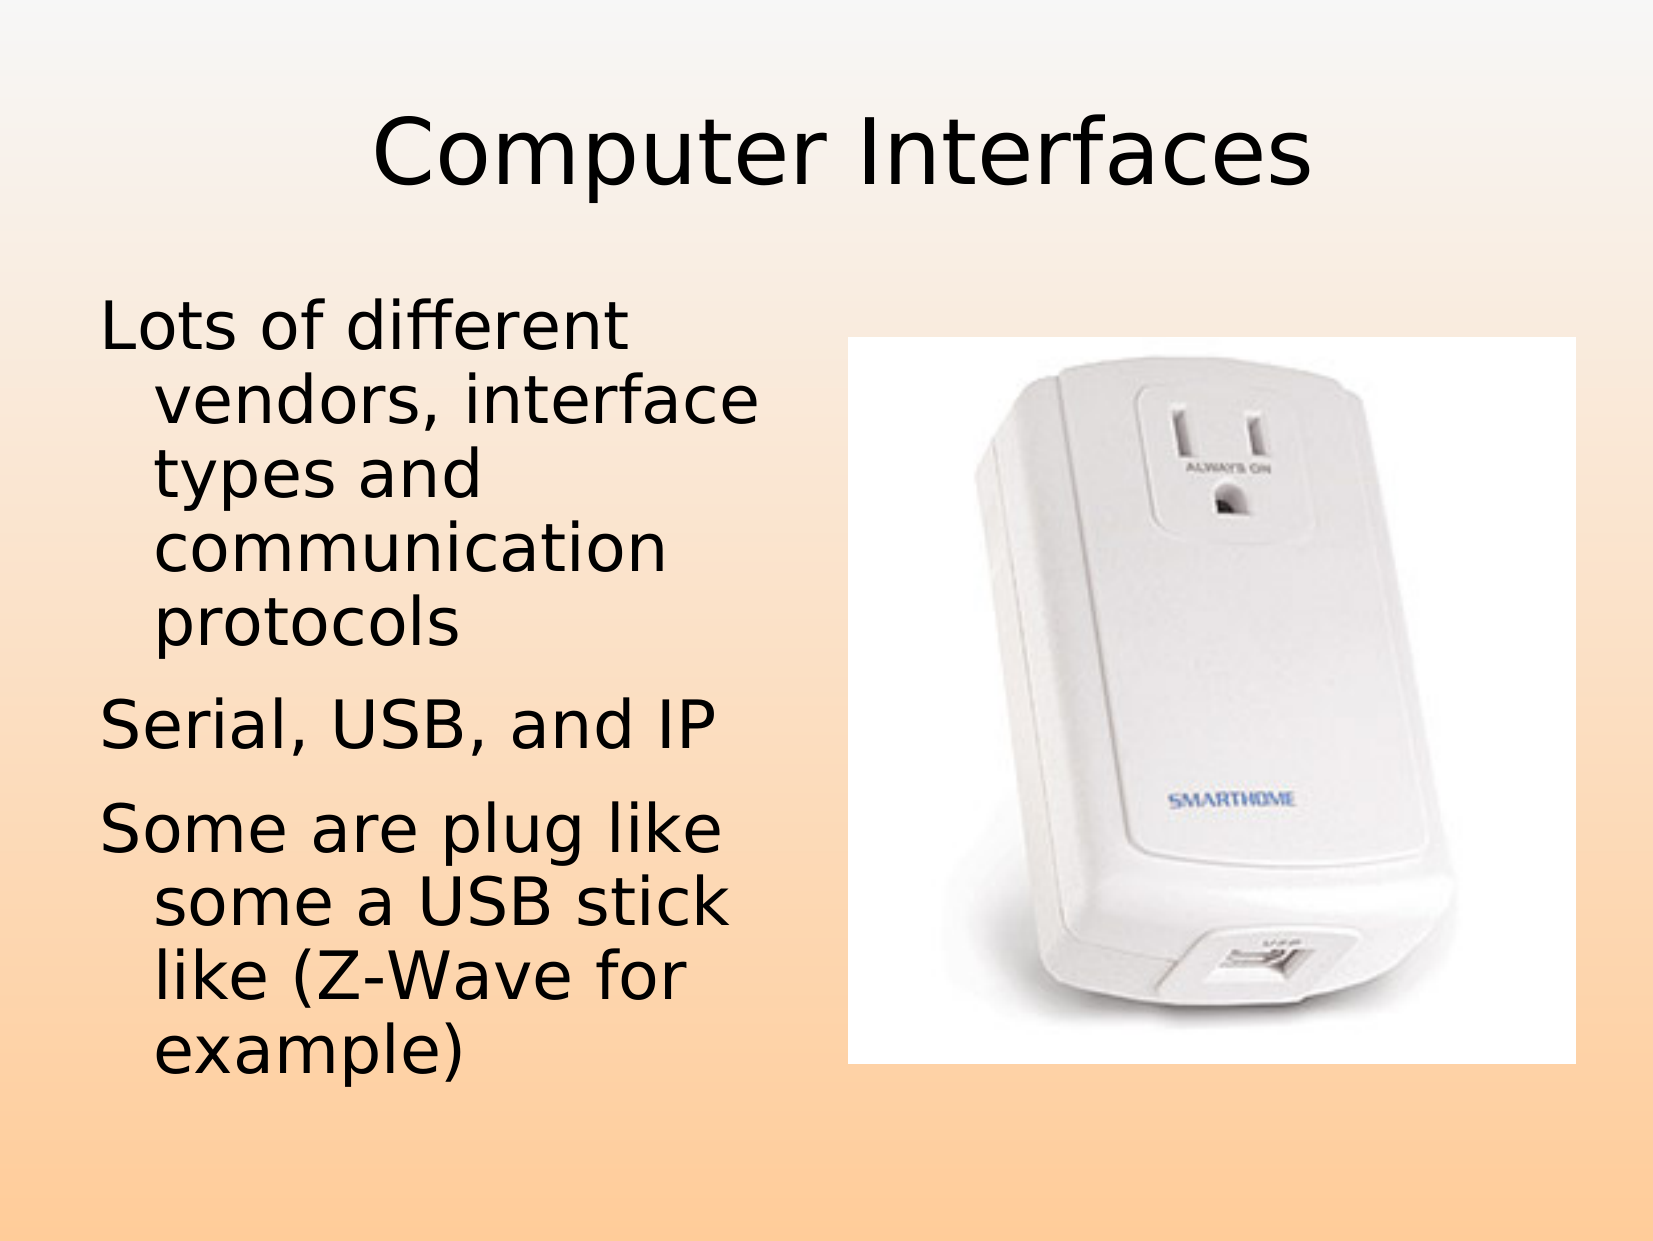

# Computer Interfaces
Lots of different vendors, interface types and communication protocols
Serial, USB, and IP
Some are plug like some a USB stick like (Z-Wave for example)